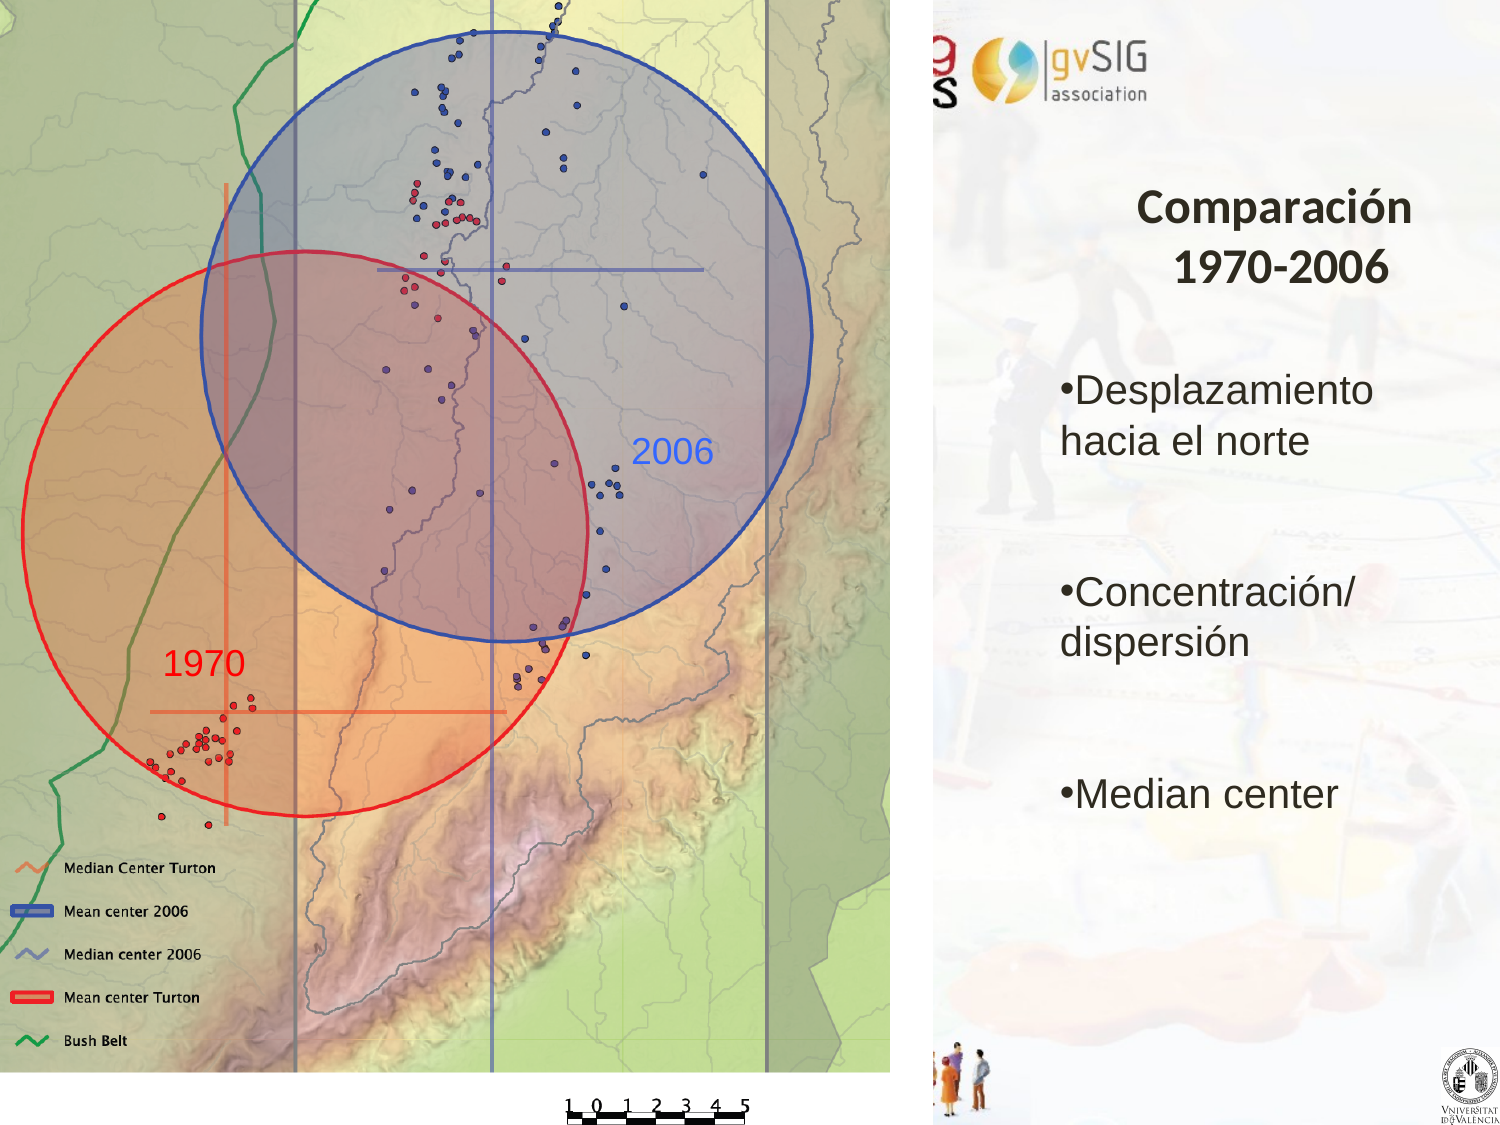

# Comparación 1970-2006
Desplazamiento hacia el norte
Concentración/ dispersión
Median center
2006
1970